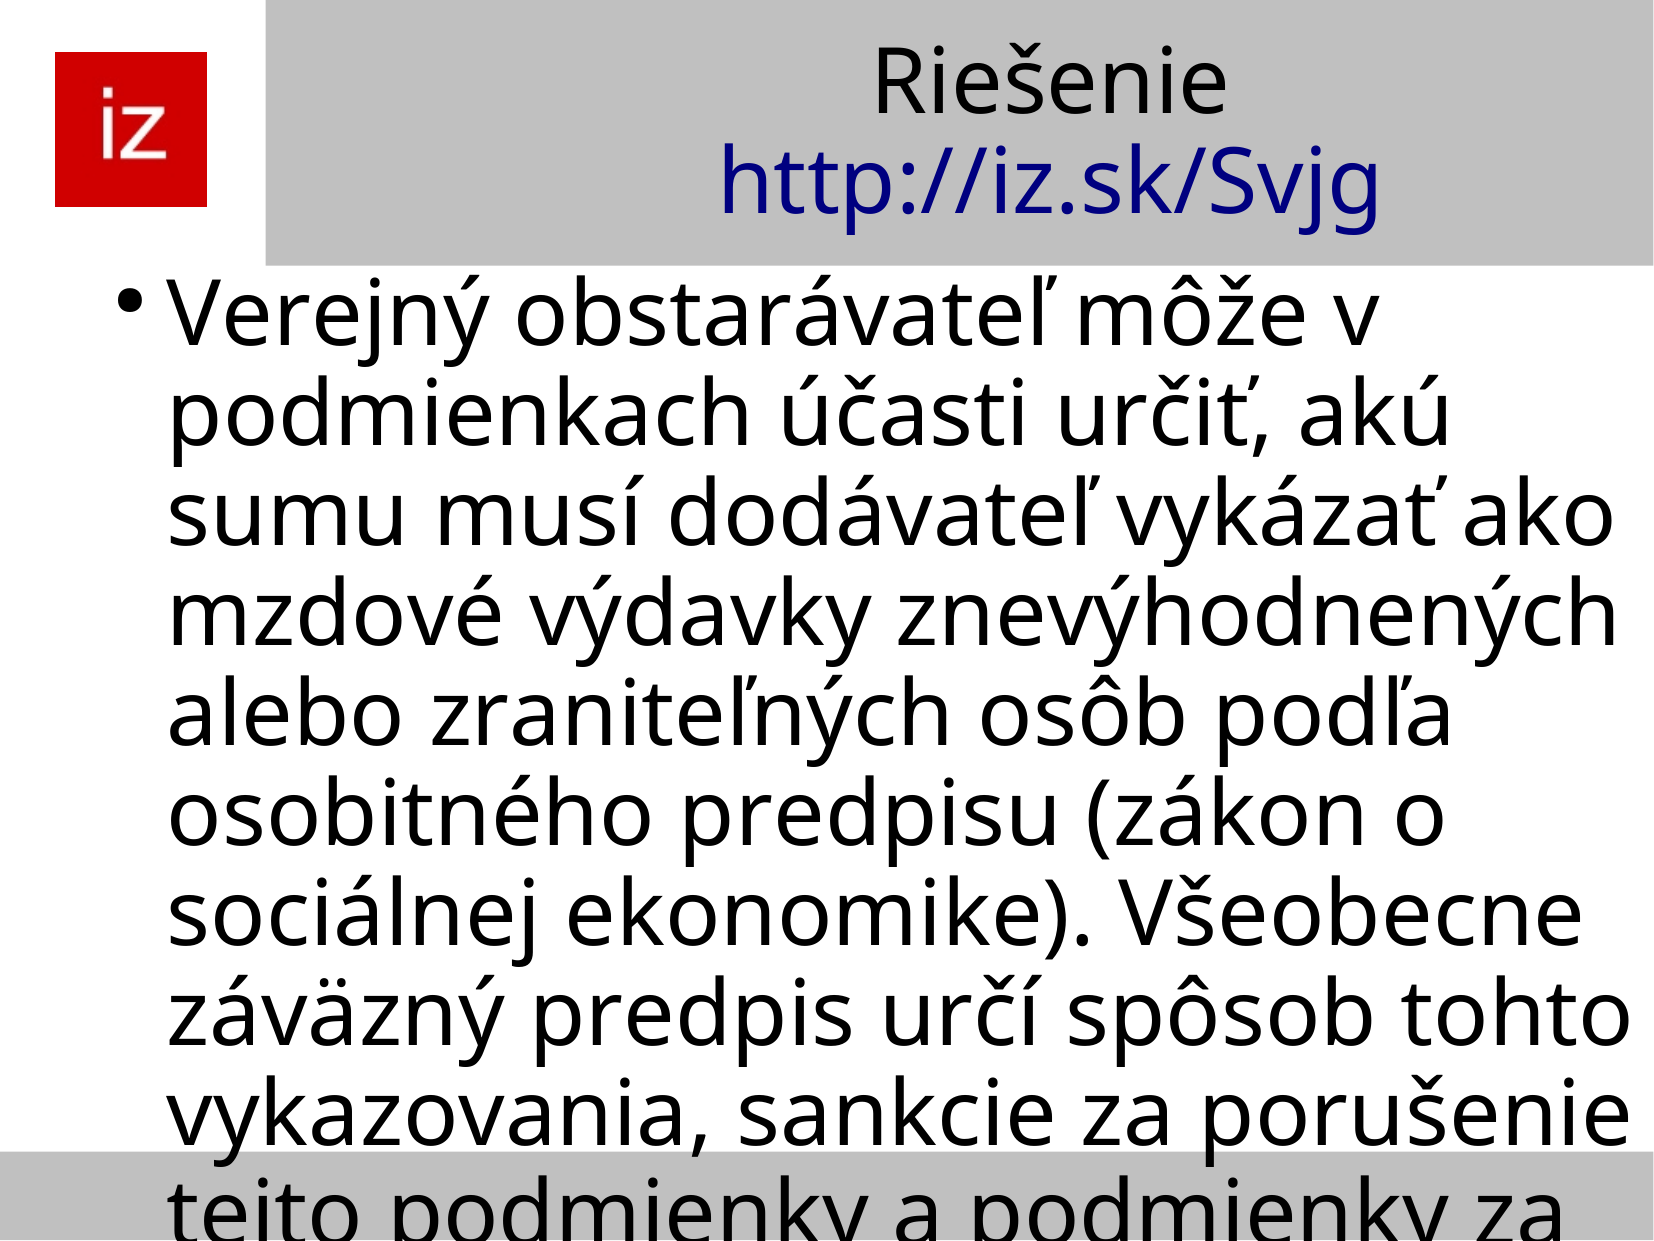

# Riešenie http://iz.sk/Svjg
Verejný obstarávateľ môže v podmienkach účasti určiť, akú sumu musí dodávateľ vykázať ako mzdové výdavky znevýhodnených alebo zraniteľných osôb podľa osobitného predpisu (zákon o sociálnej ekonomike). Všeobecne záväzný predpis určí spôsob tohto vykazovania, sankcie za porušenie tejto podmienky a podmienky za akých môže túto povinnosť presunúť na subdodávateľov.